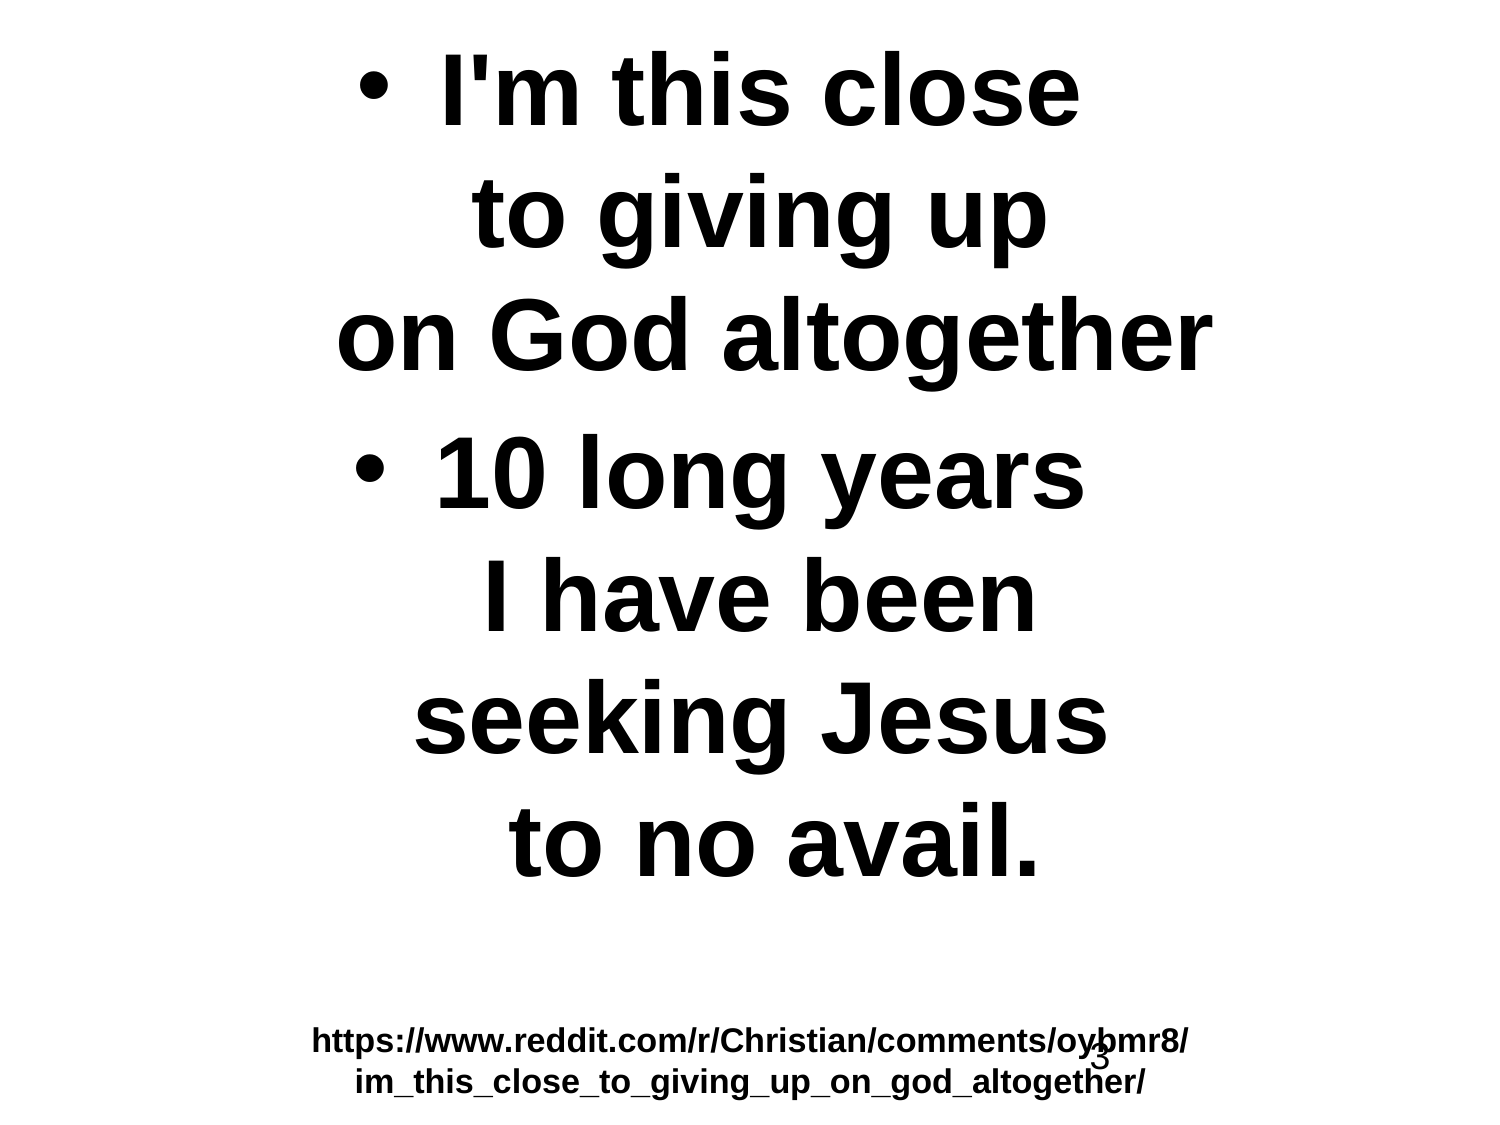

# I'm this close to giving up on God altogether
10 long years
I have been
seeking Jesus
to no avail.
https://www.reddit.com/r/Christian/comments/oybmr8/im_this_close_to_giving_up_on_god_altogether/
3